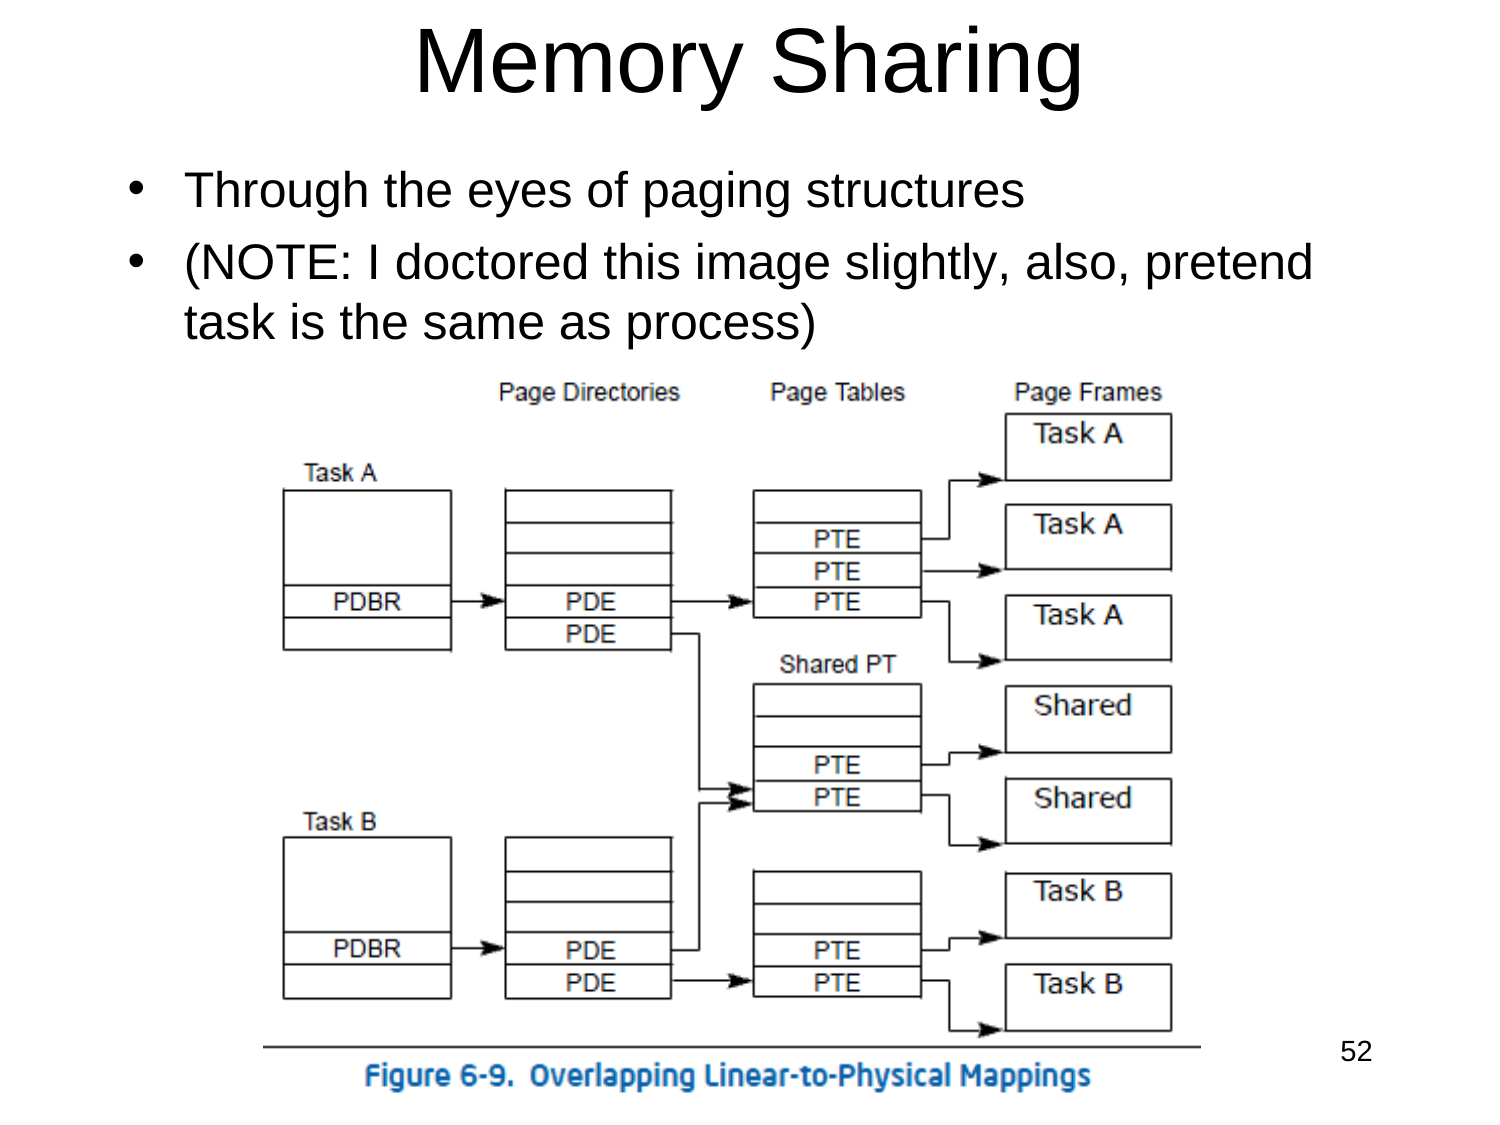

# Memory Sharing
Through the eyes of paging structures
(NOTE: I doctored this image slightly, also, pretend task is the same as process)